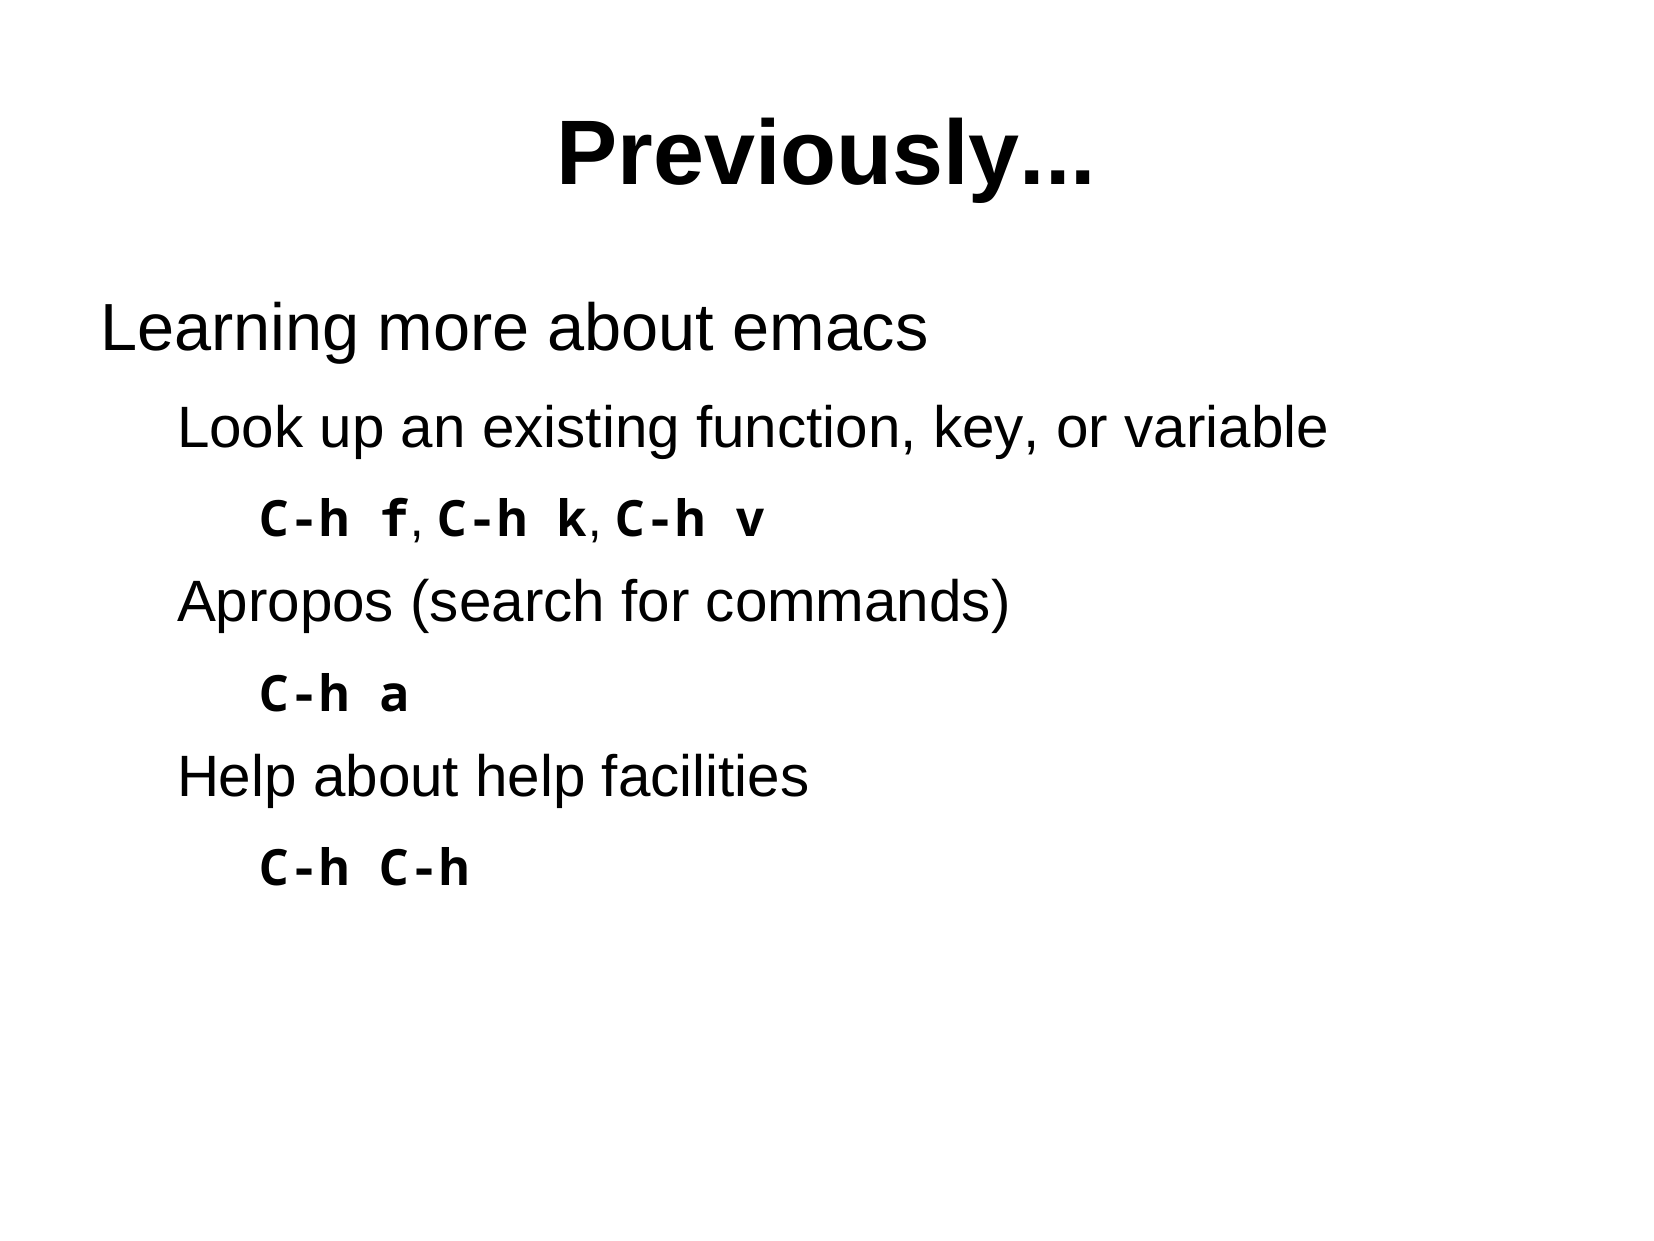

# Previously...
Learning more about emacs
Look up an existing function, key, or variable
C-h f, C-h k, C-h v
Apropos (search for commands)
C-h a
Help about help facilities
C-h C-h